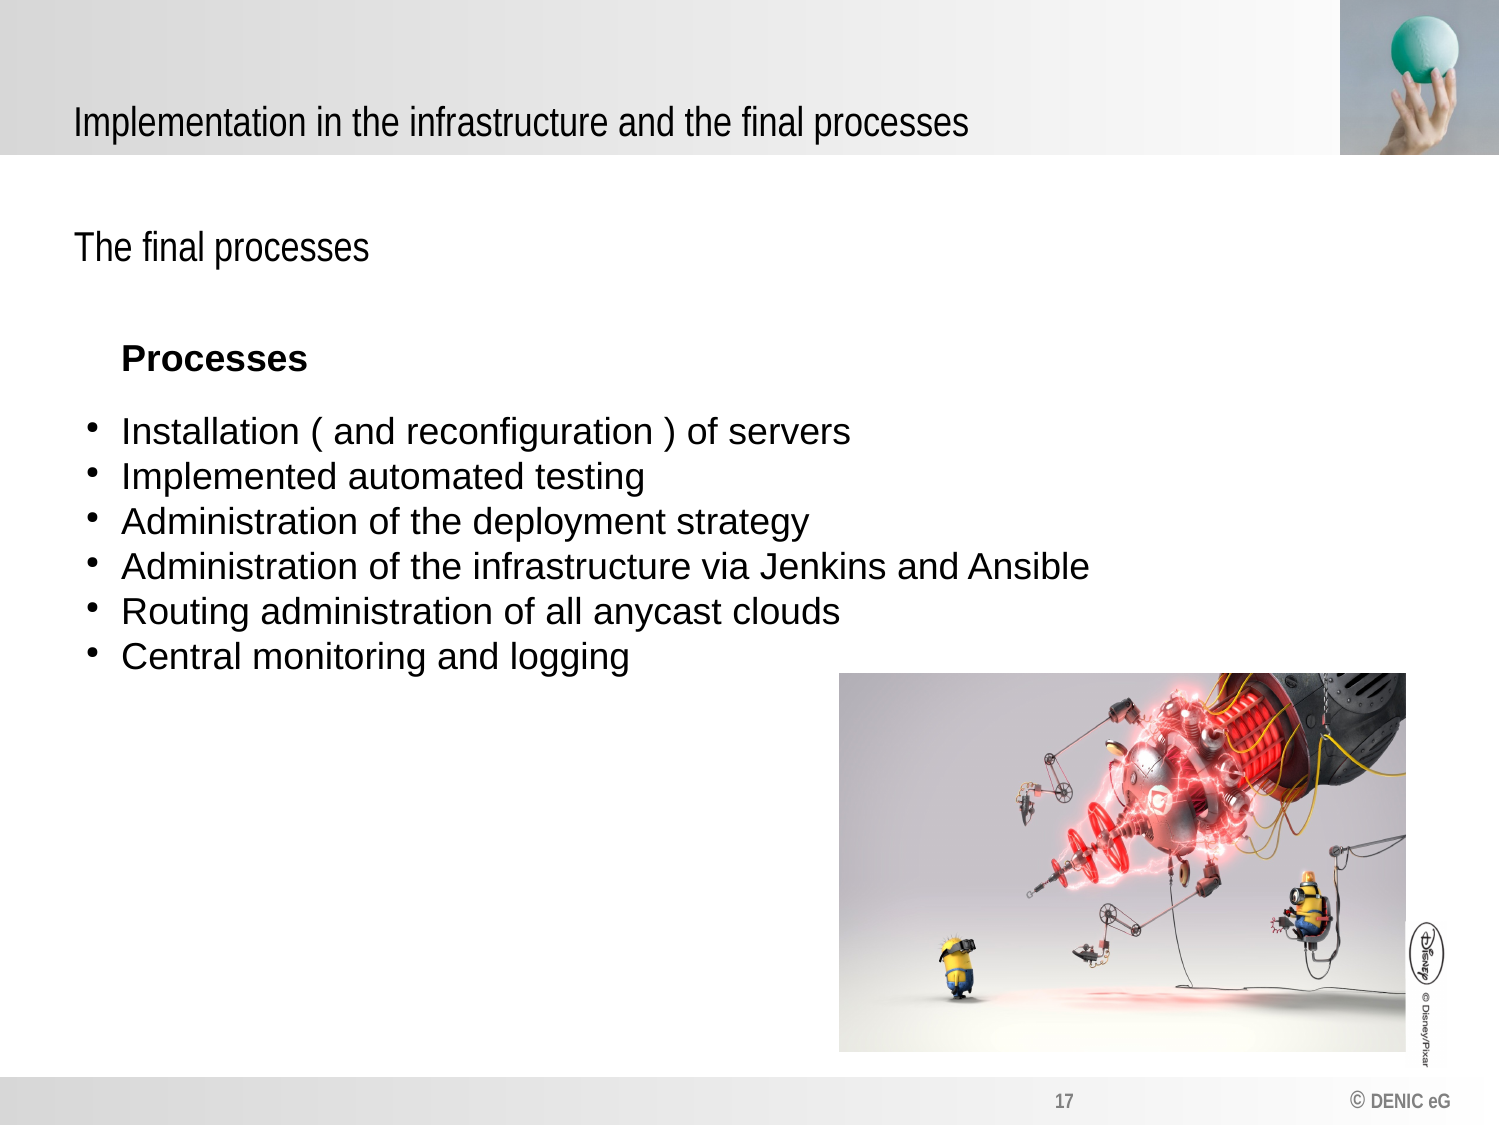

Implementation in the infrastructure and the final processes
The final processes
Processes
Installation ( and reconfiguration ) of servers
Implemented automated testing
Administration of the deployment strategy
Administration of the infrastructure via Jenkins and Ansible
Routing administration of all anycast clouds
Central monitoring and logging
 © DENIC eG